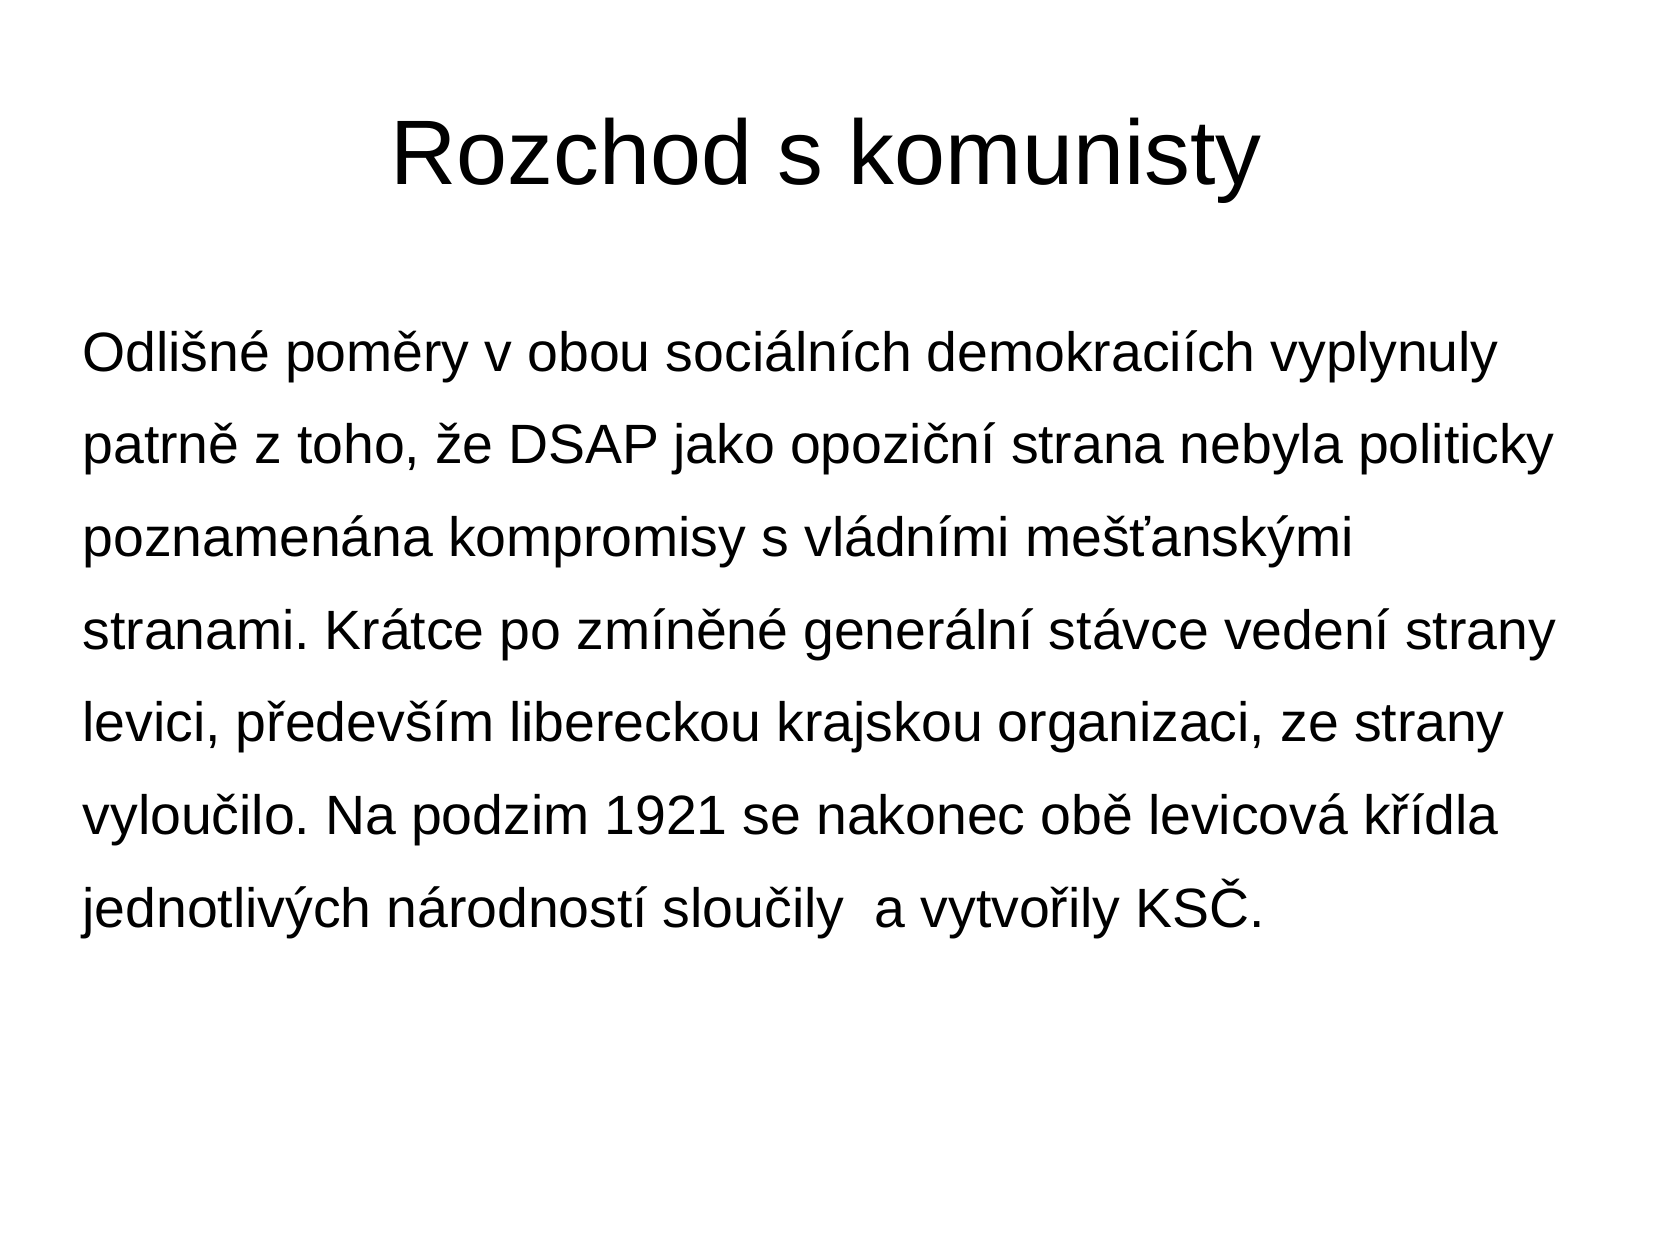

# Rozchod s komunisty
Odlišné poměry v obou sociálních demokraciích vyplynuly patrně z toho, že DSAP jako opoziční strana nebyla politicky poznamenána kompromisy s vládními mešťanskými stranami. Krátce po zmíněné generální stávce vedení strany levici, především libereckou krajskou organizaci, ze strany vyloučilo. Na podzim 1921 se nakonec obě levicová křídla jednotlivých národností sloučily a vytvořily KSČ.